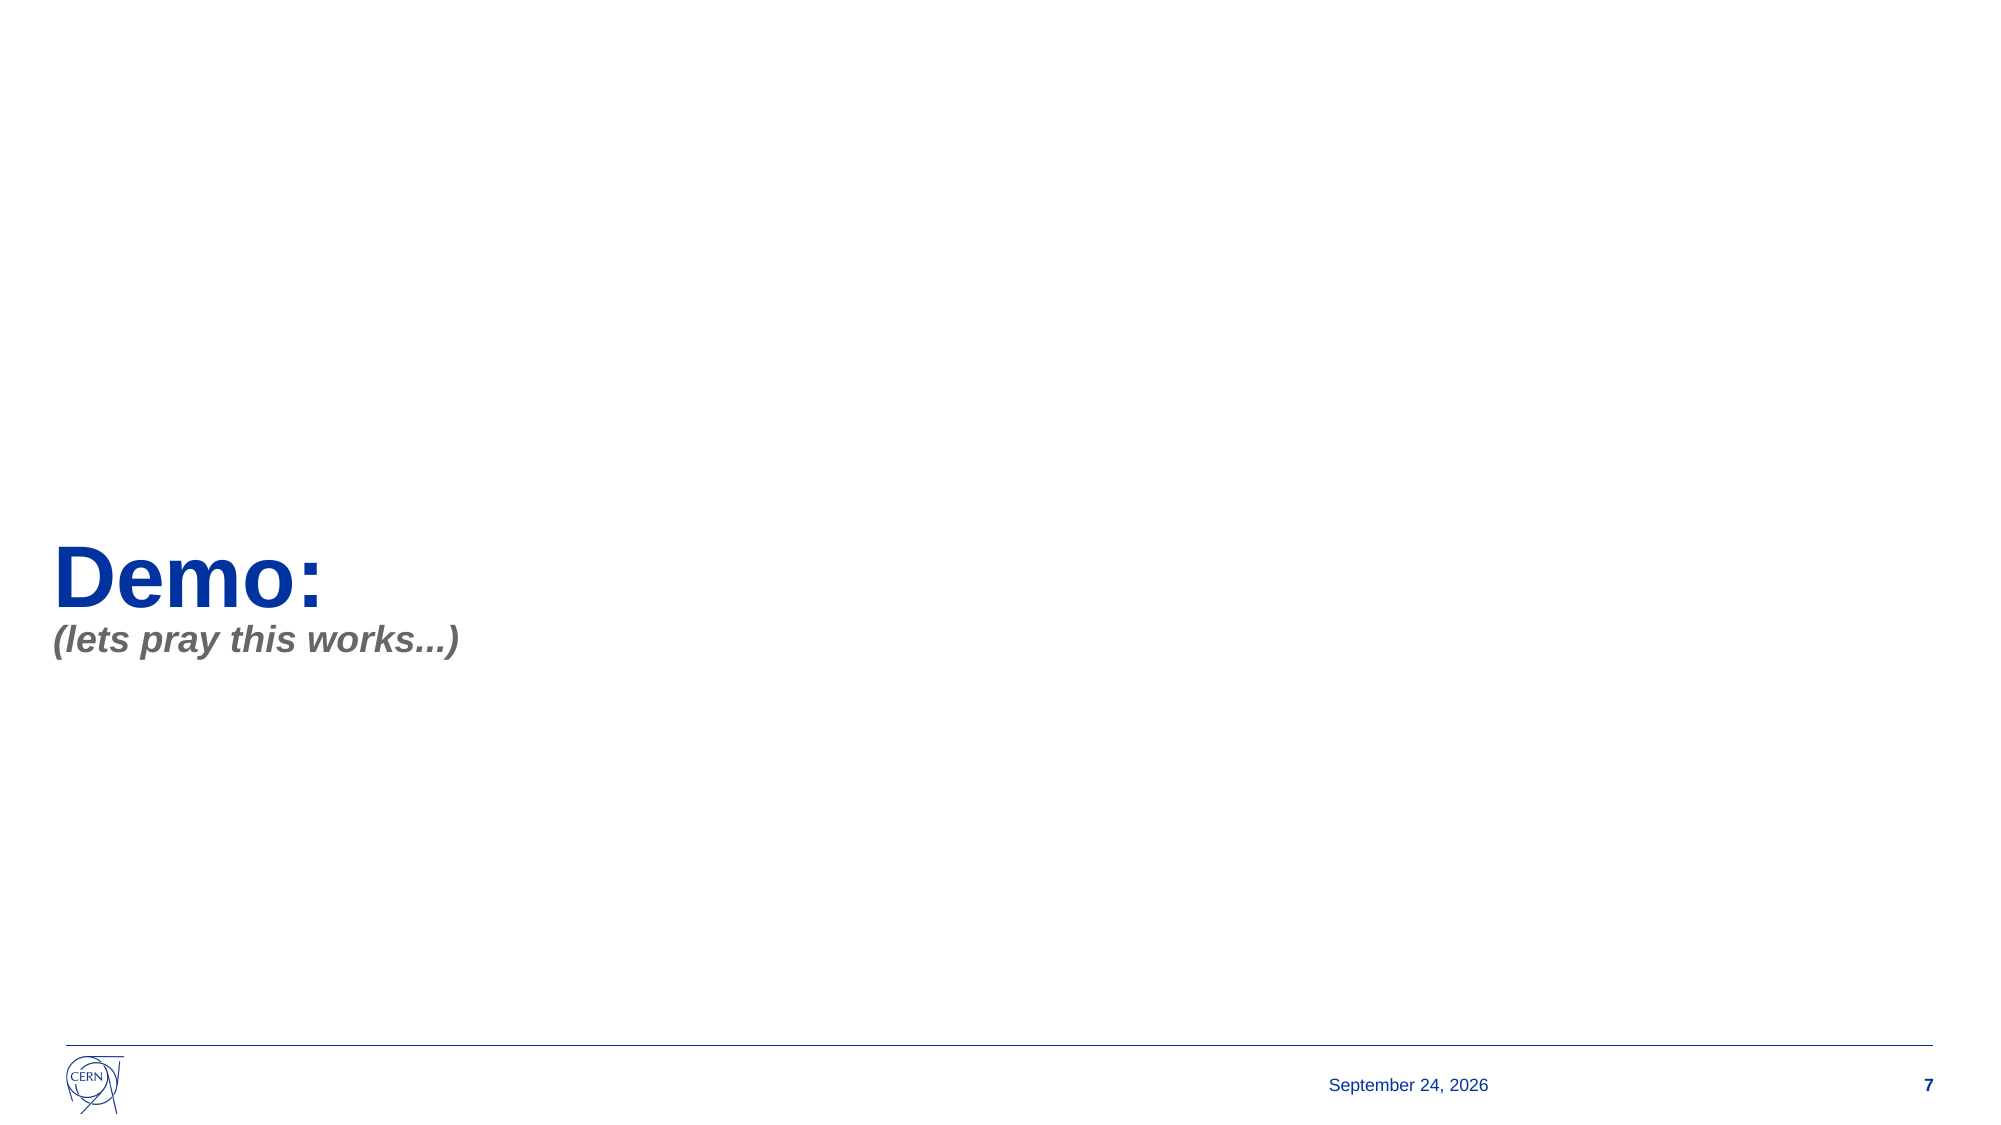

# Demo:
(lets pray this works...)
7